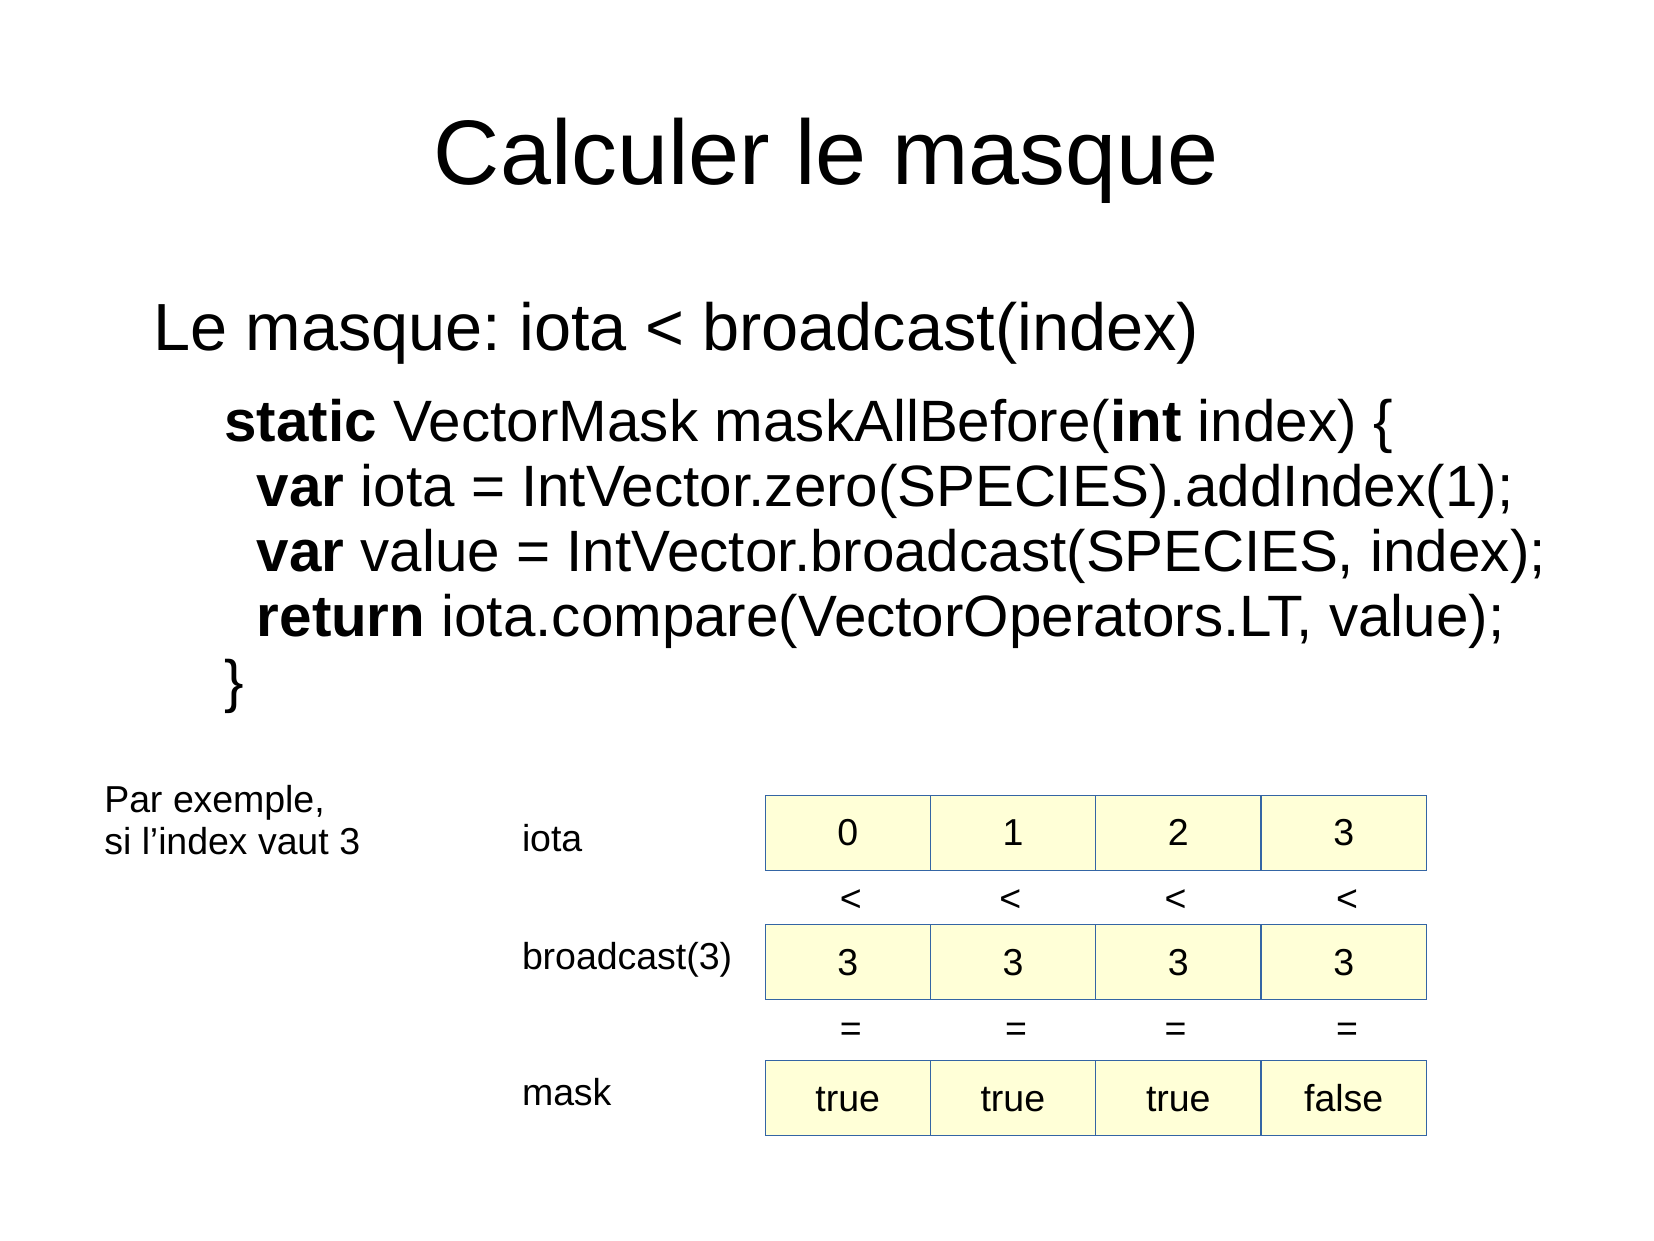

# Calculer le masque
Le masque: iota < broadcast(index)
static VectorMask maskAllBefore(int index) {
 var iota = IntVector.zero(SPECIES).addIndex(1);
 var value = IntVector.broadcast(SPECIES, index);
 return iota.compare(VectorOperators.LT, value);
}
Par exemple,
si l’index vaut 3
0
1
2
3
iota
<
<
<
<
3
3
3
3
broadcast(3)
=
=
=
=
true
true
true
false
mask